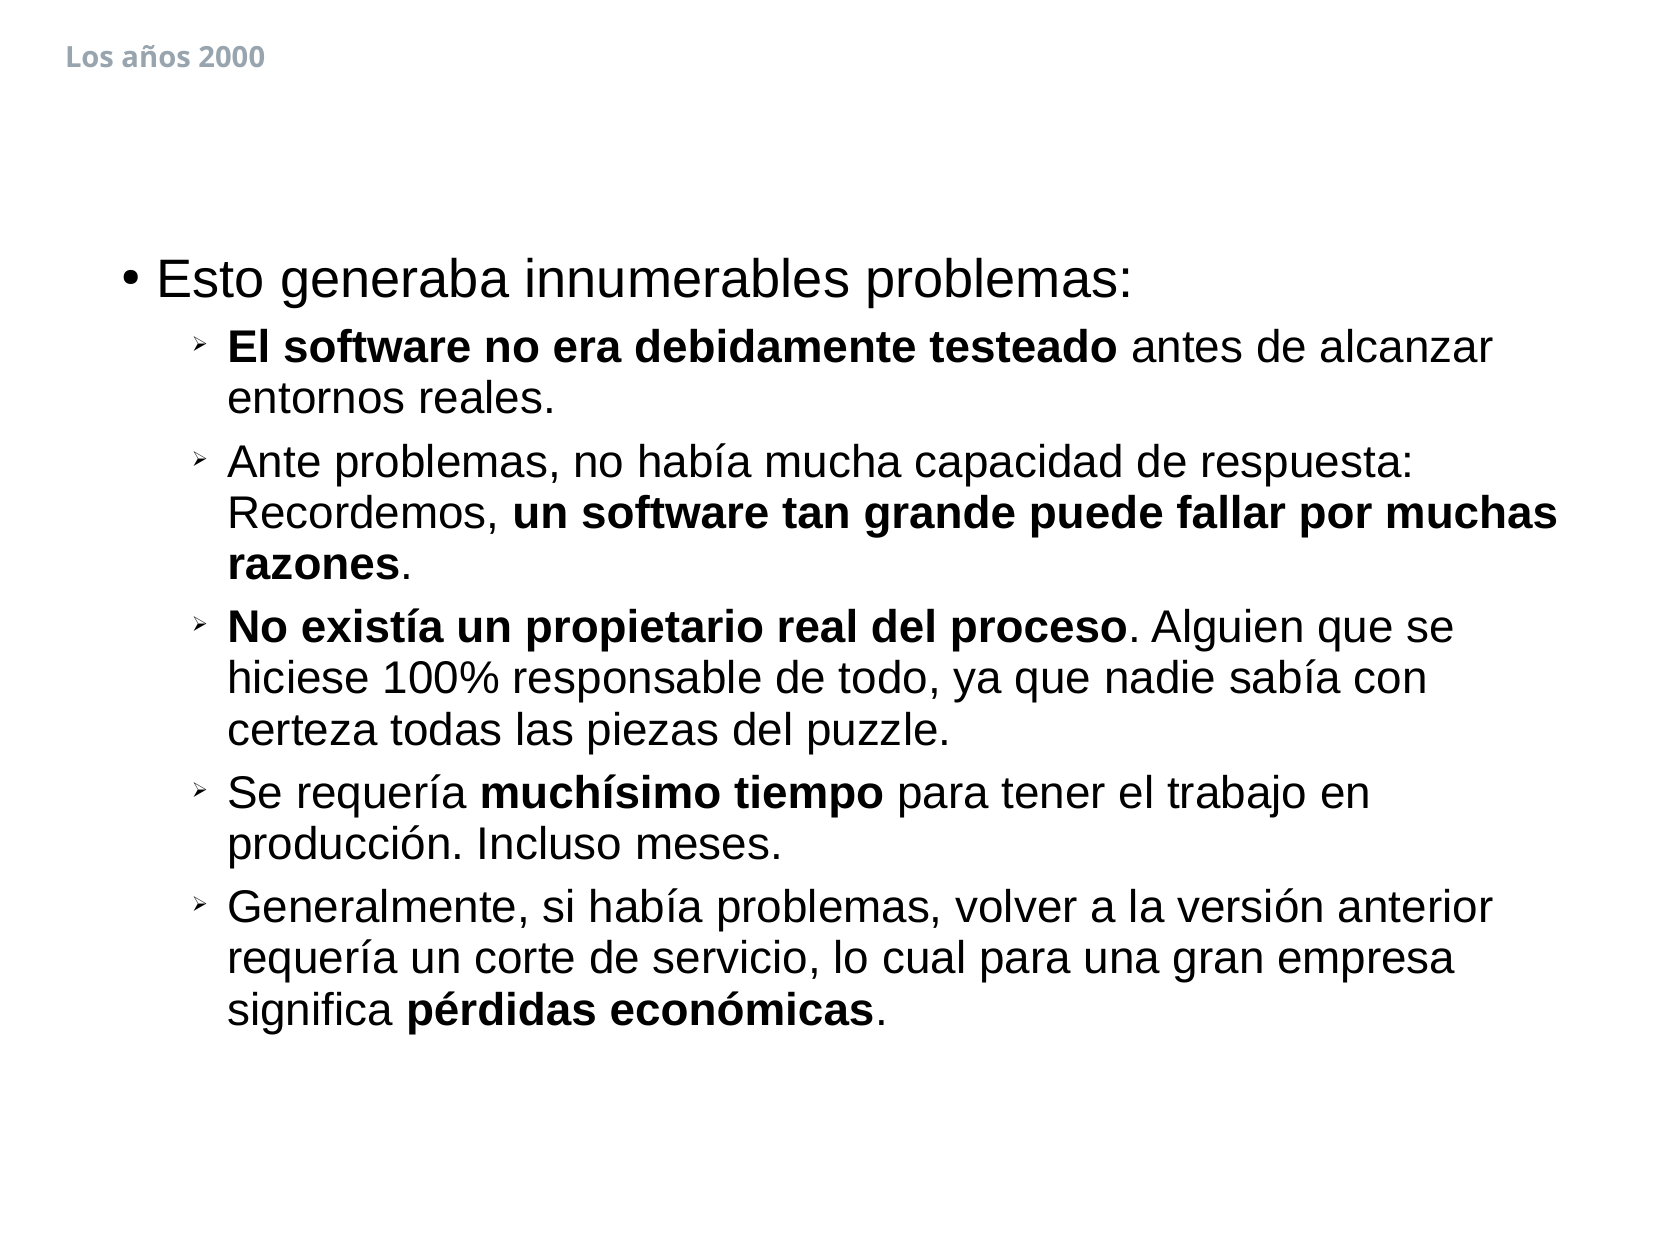

Los años 2000
Esto generaba innumerables problemas:
El software no era debidamente testeado antes de alcanzar entornos reales.
Ante problemas, no había mucha capacidad de respuesta: Recordemos, un software tan grande puede fallar por muchas razones.
No existía un propietario real del proceso. Alguien que se hiciese 100% responsable de todo, ya que nadie sabía con certeza todas las piezas del puzzle.
Se requería muchísimo tiempo para tener el trabajo en producción. Incluso meses.
Generalmente, si había problemas, volver a la versión anterior requería un corte de servicio, lo cual para una gran empresa significa pérdidas económicas.